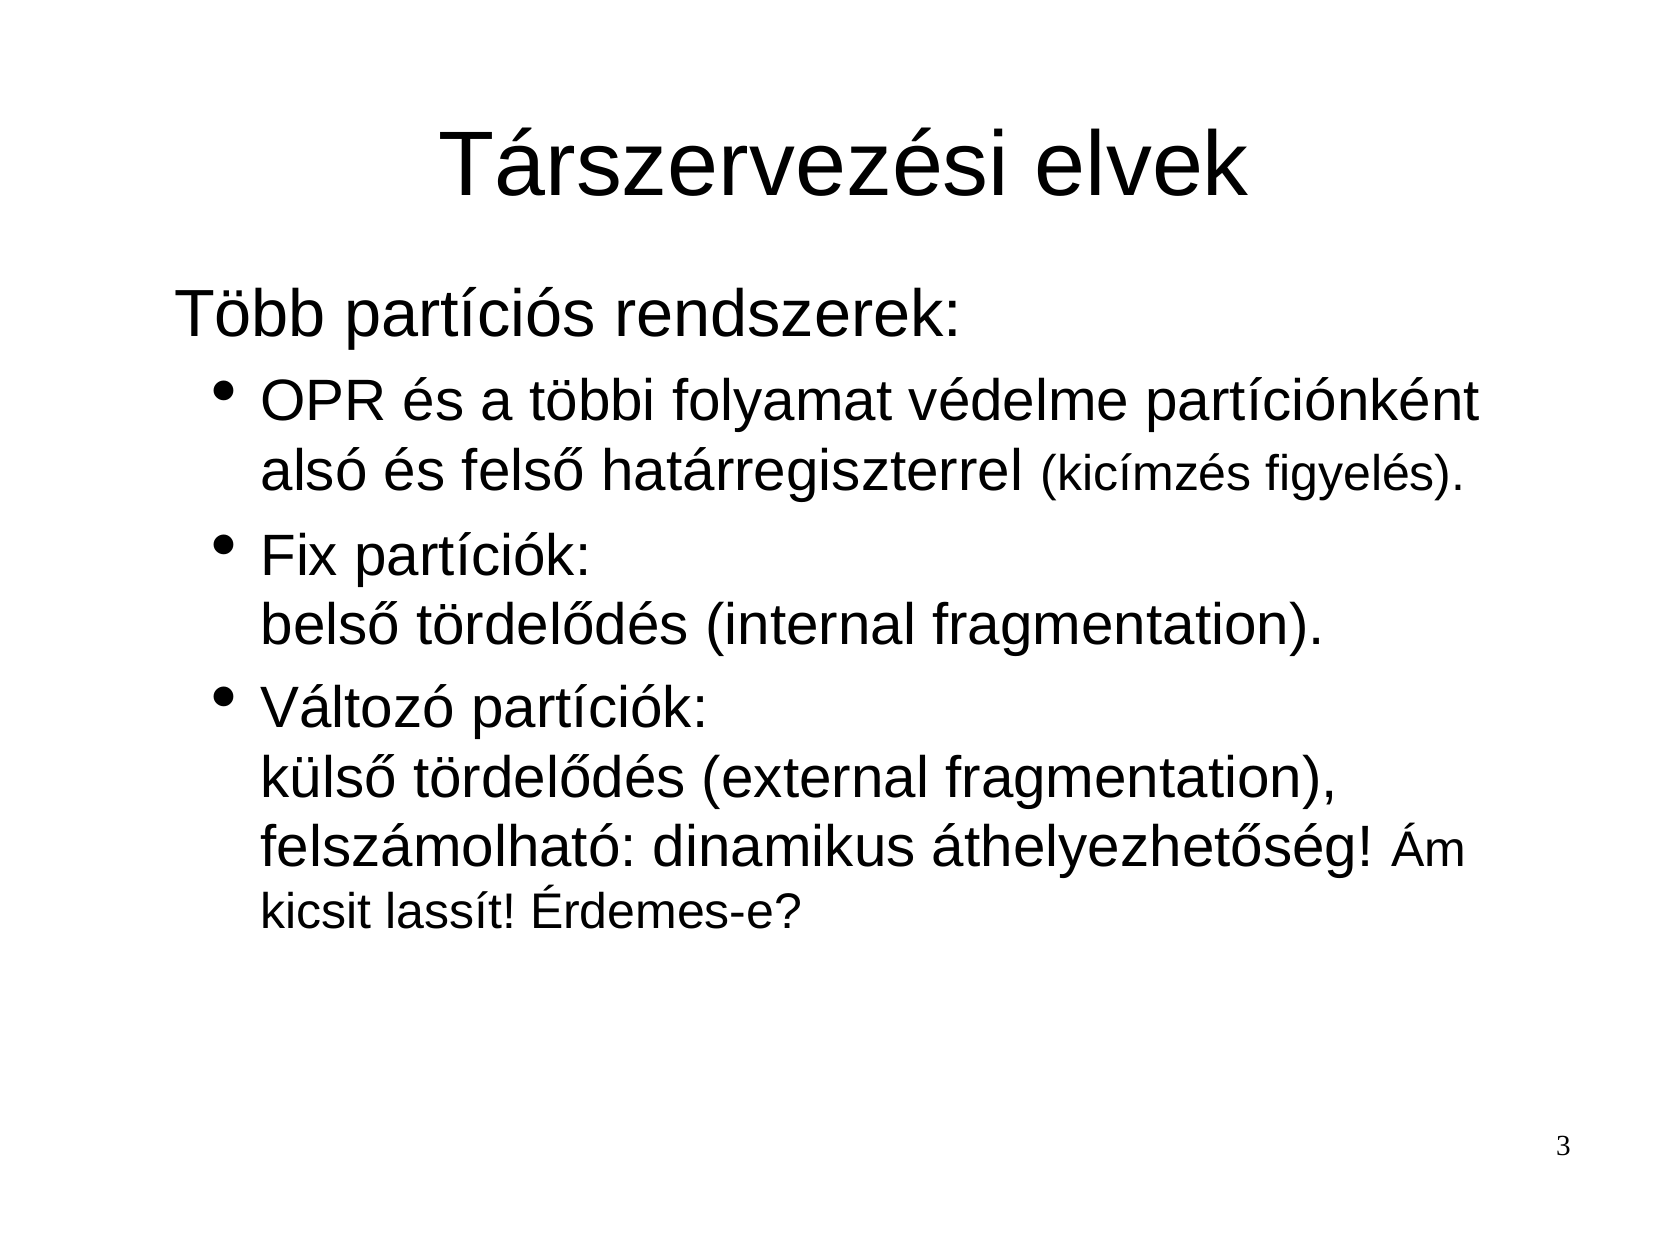

# Társzervezési elvek
Több partíciós rendszerek:
OPR és a többi folyamat védelme partíciónként alsó és felső határregiszterrel (kicímzés figyelés).
Fix partíciók:
belső tördelődés (internal fragmentation).
Változó partíciók:
külső tördelődés (external fragmentation), felszámolható: dinamikus áthelyezhetőség! Ám kicsit lassít! Érdemes-e?
3